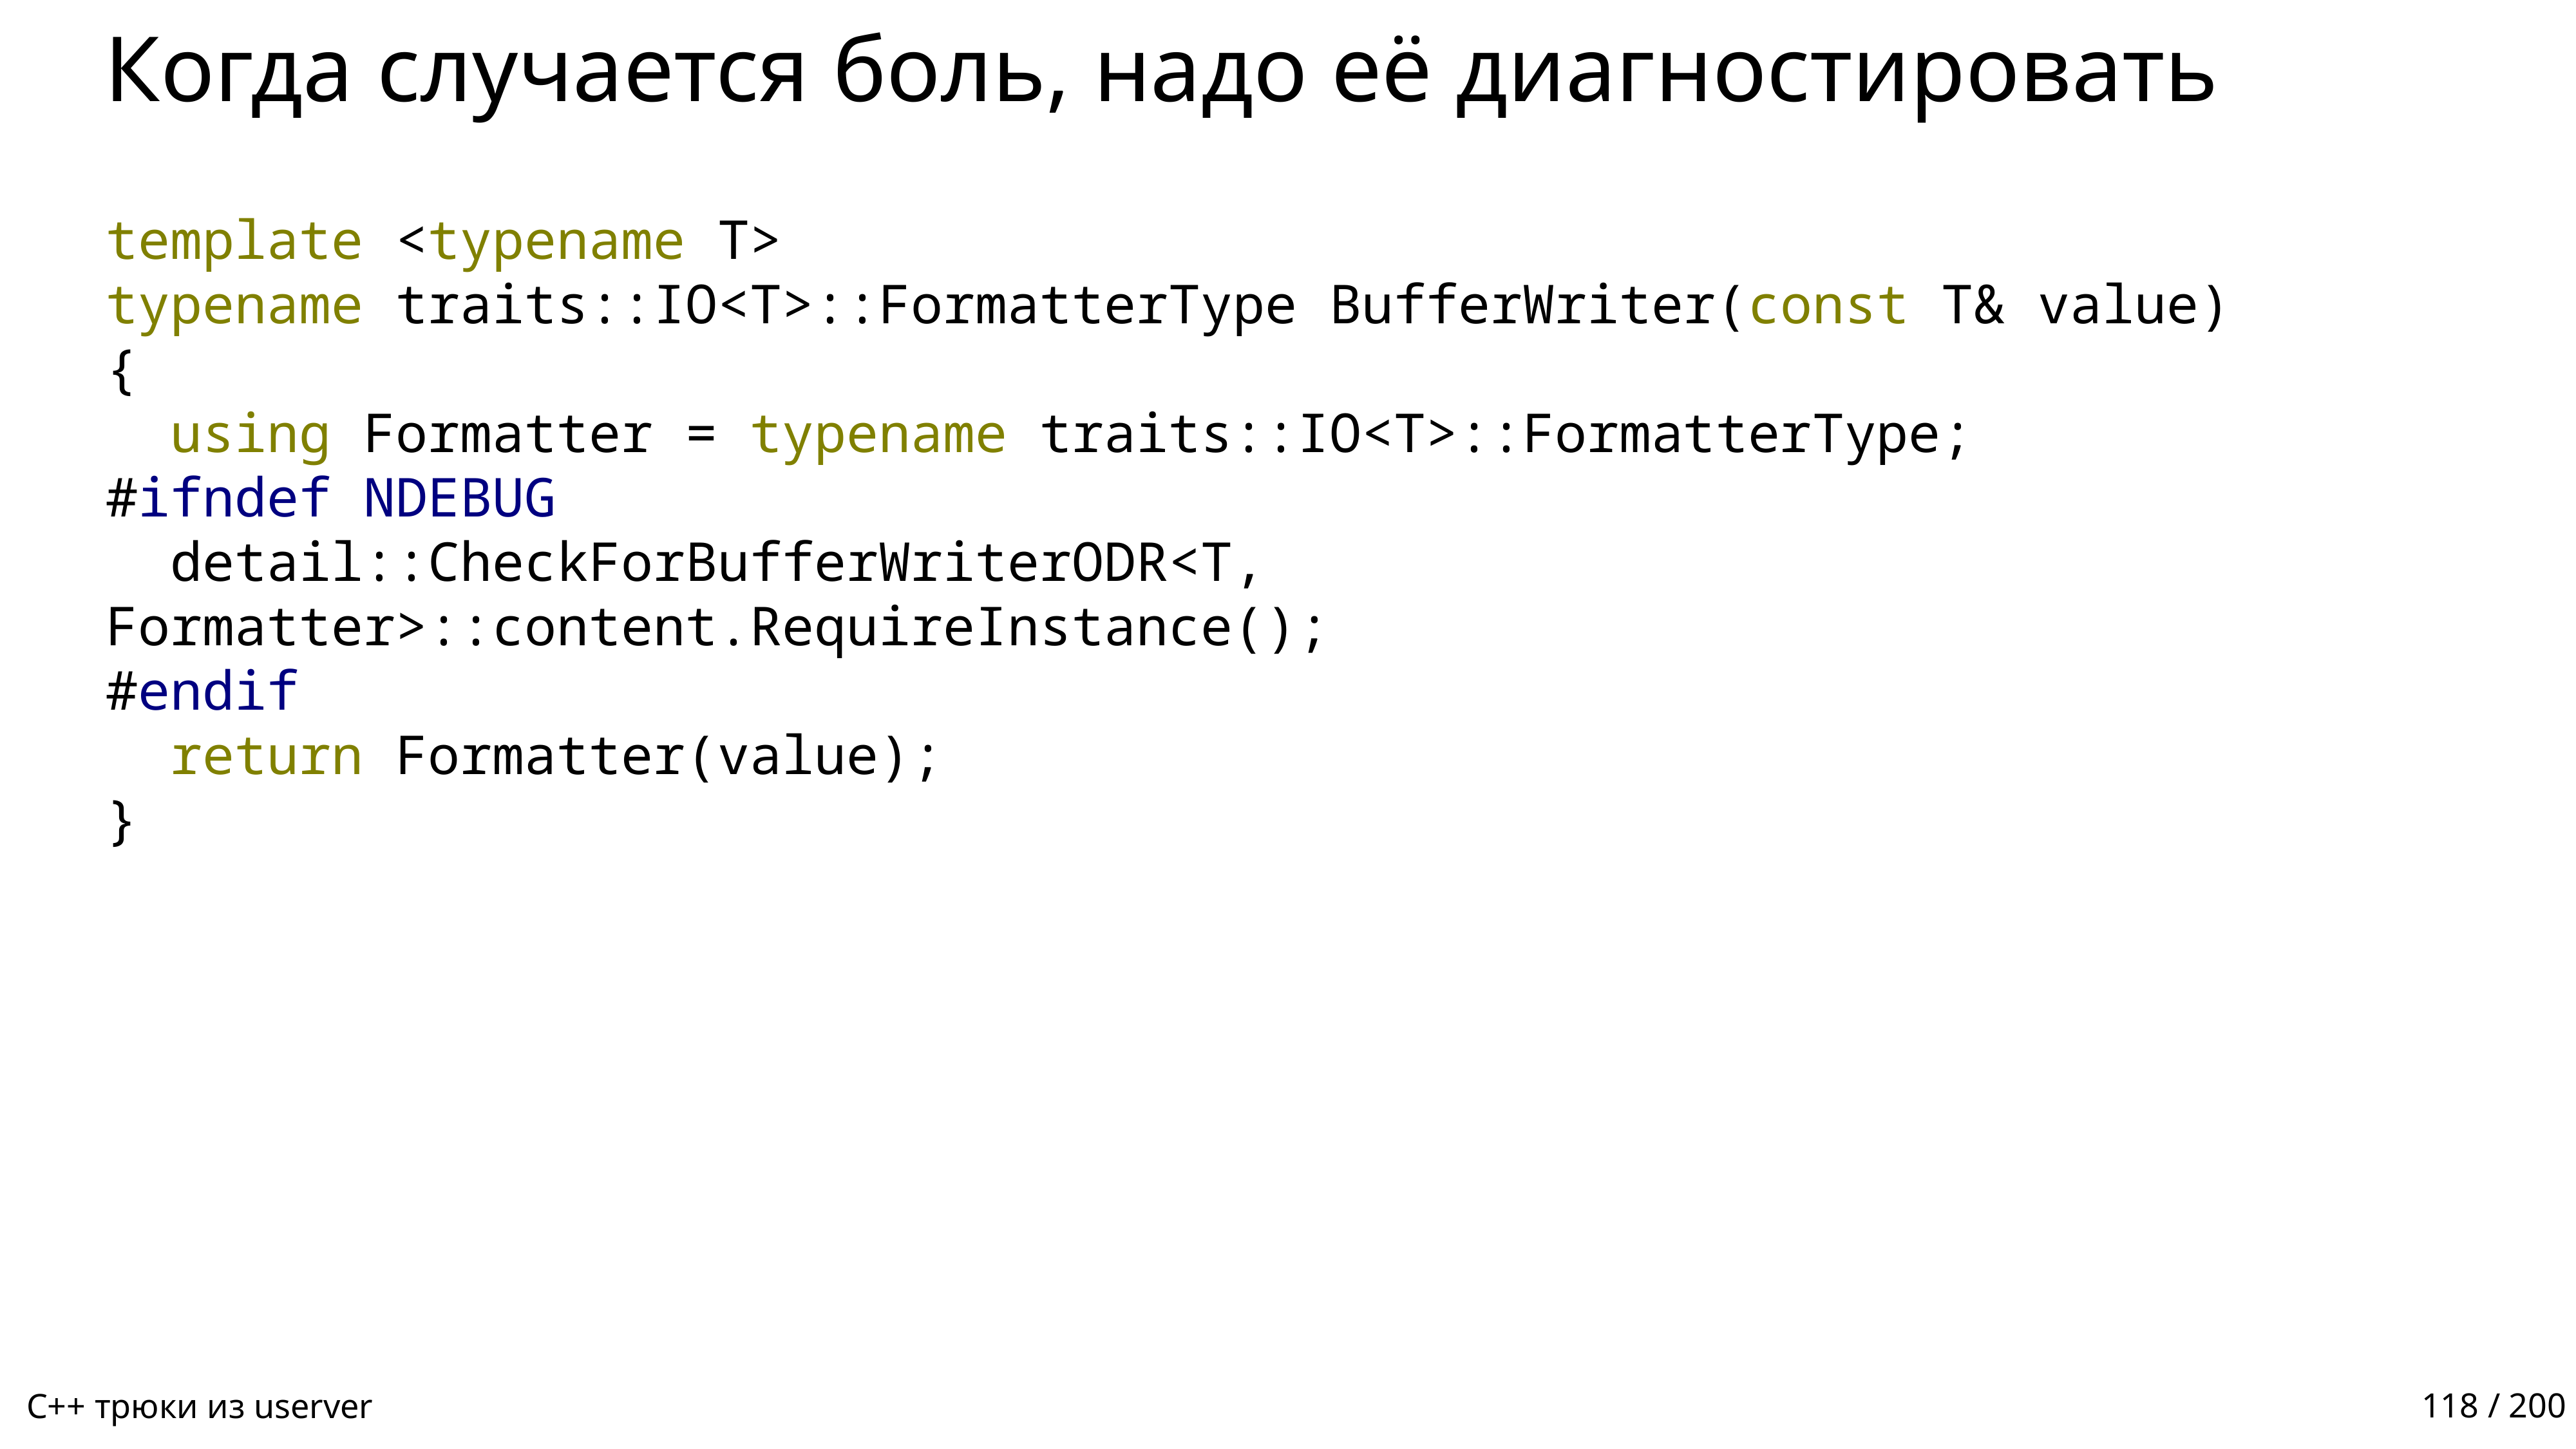

Когда случается боль, надо её диагностировать
# template <typename T>
typename traits::IO<T>::FormatterType BufferWriter(const T& value) {
 using Formatter = typename traits::IO<T>::FormatterType;
#ifndef NDEBUG
 detail::CheckForBufferWriterODR<T, Formatter>::content.RequireInstance();
#endif
 return Formatter(value);
}
C++ трюки из userver